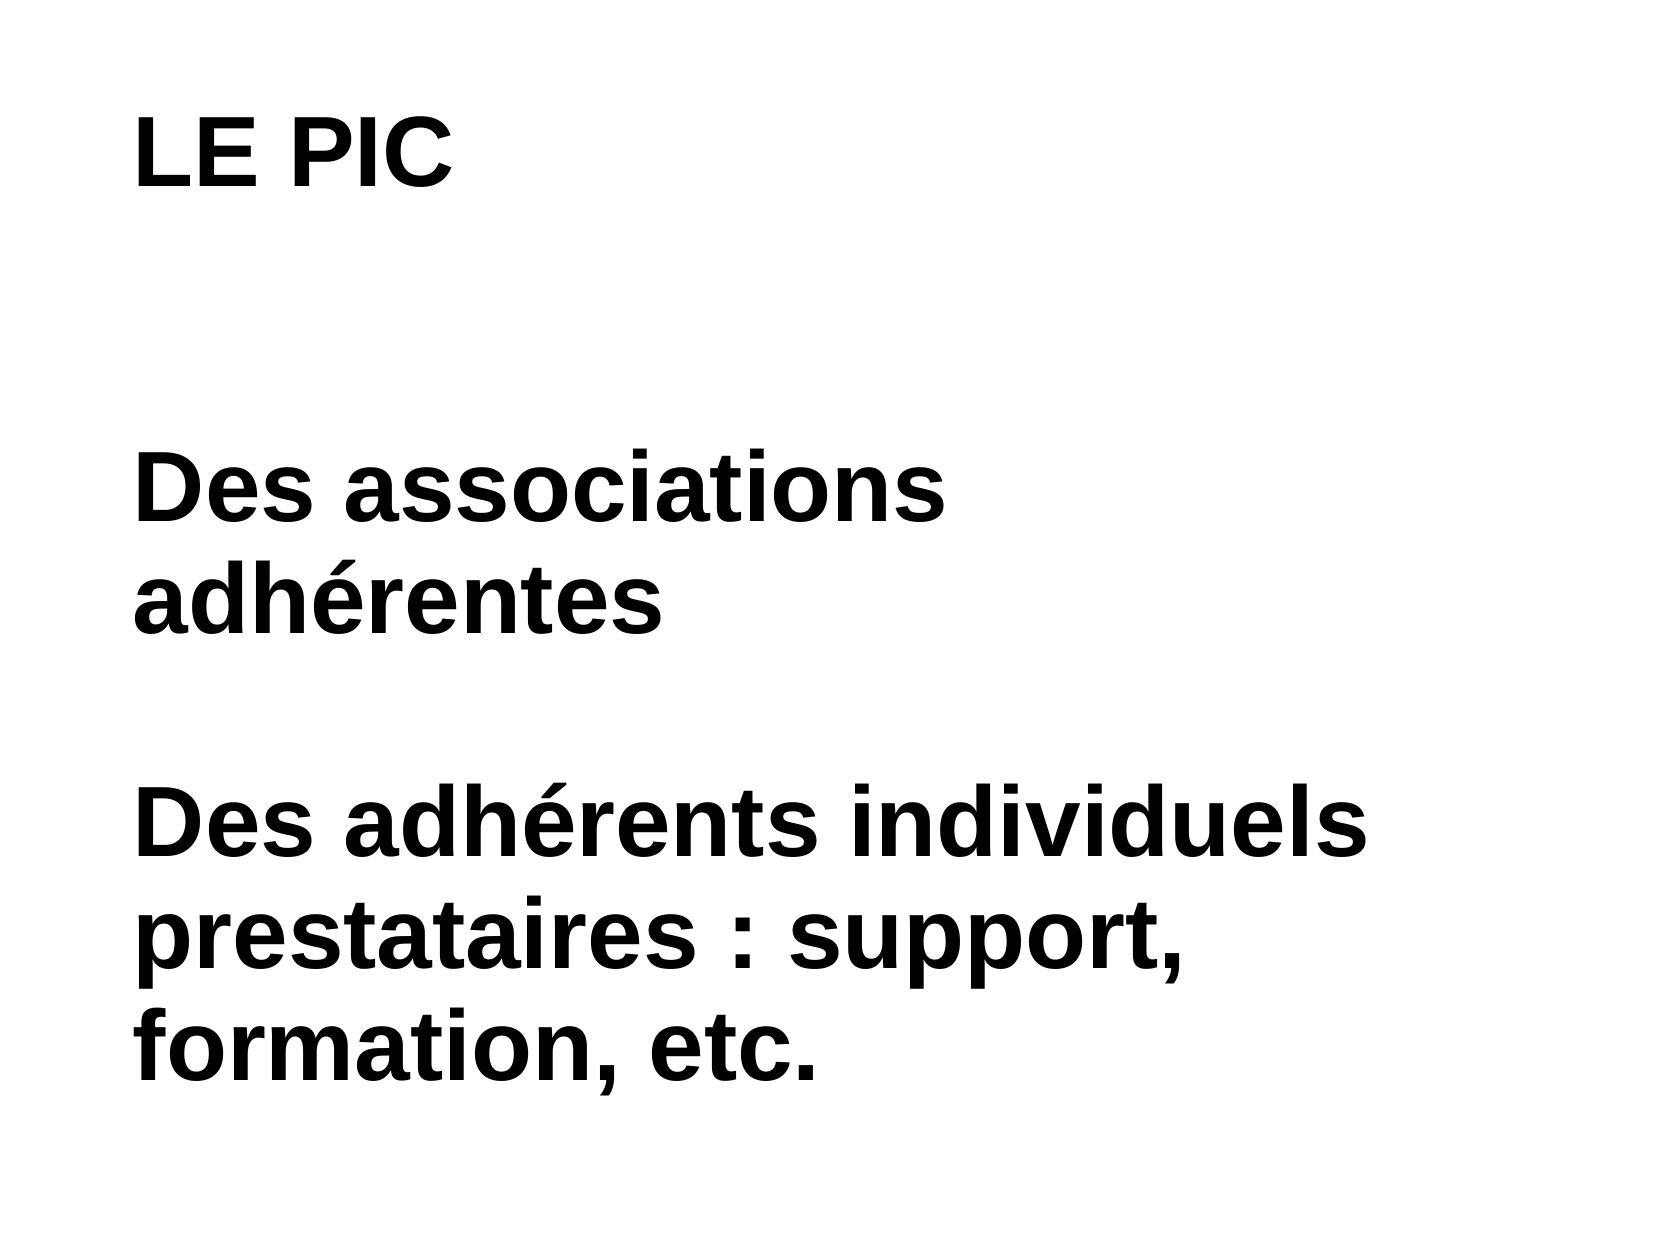

LE PIC
Des associations adhérentes
Des adhérents individuels prestataires : support, formation, etc.